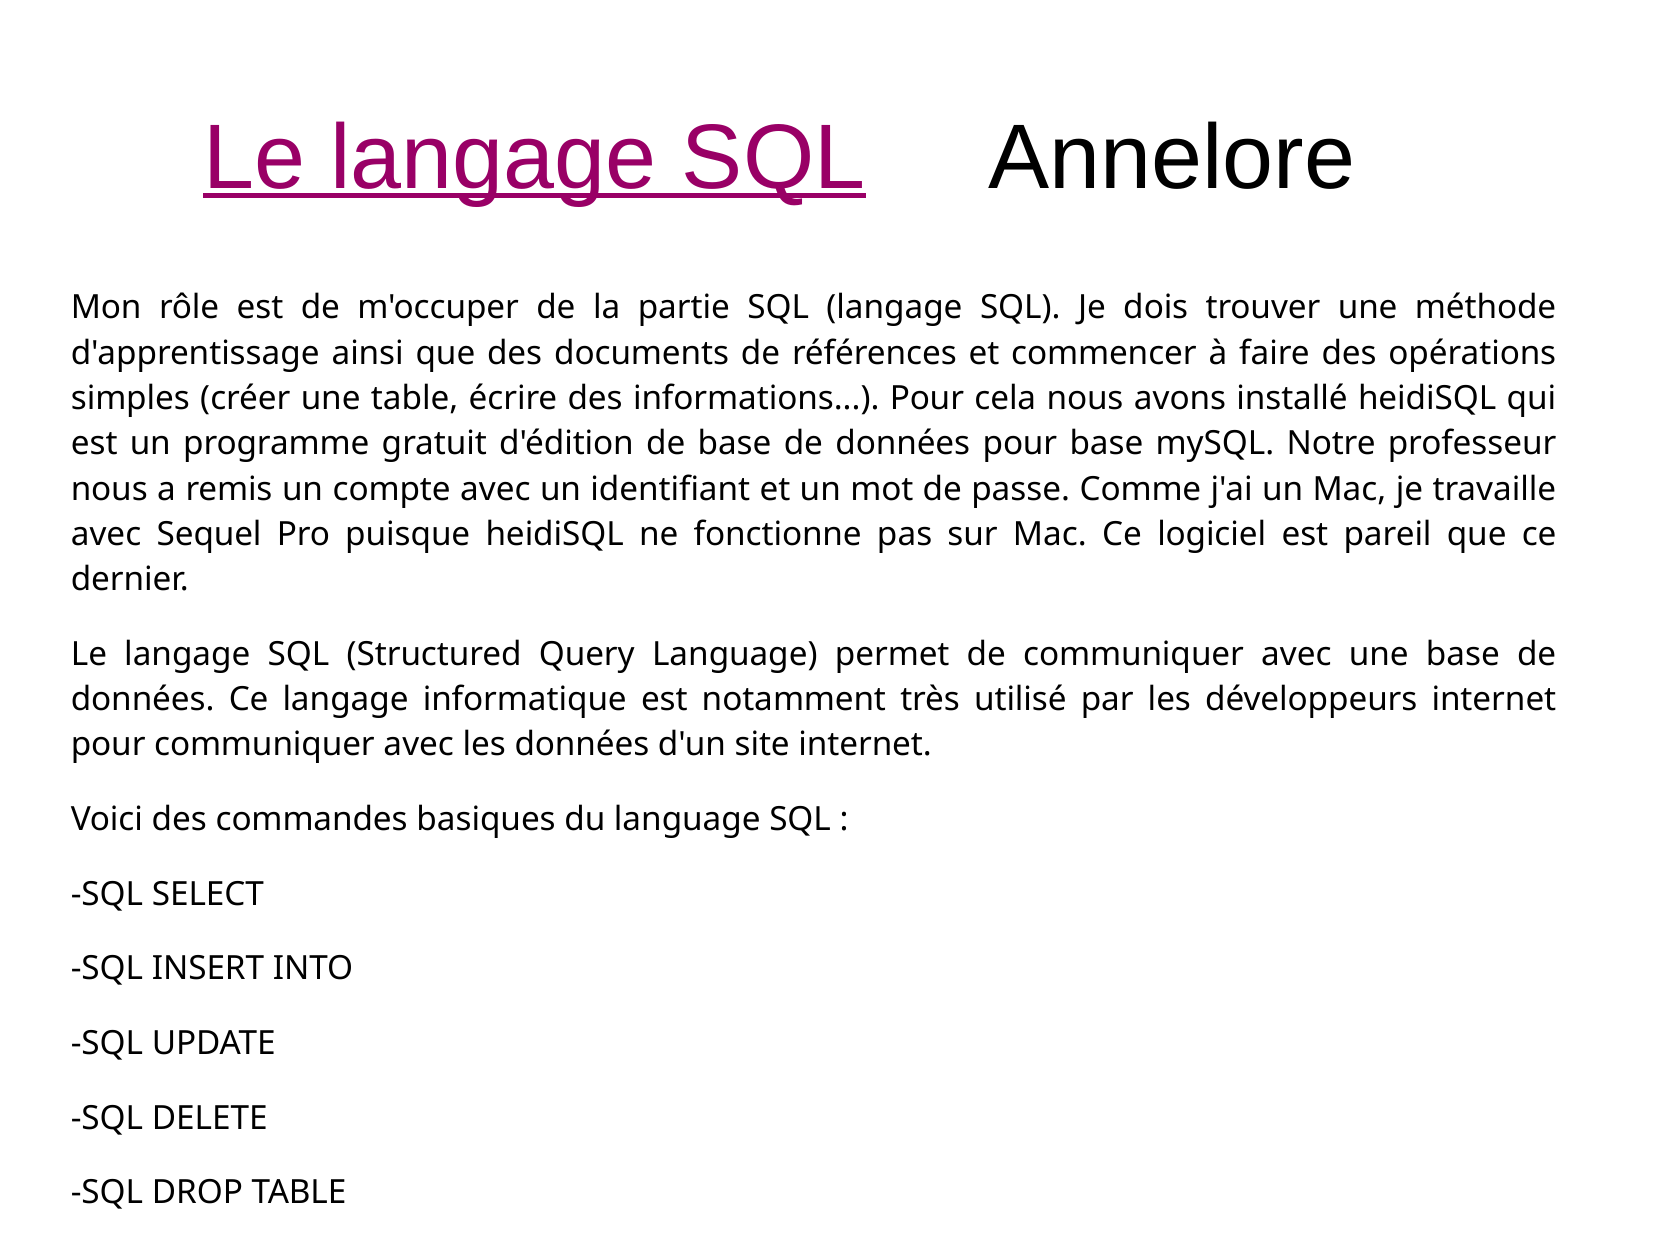

# Le langage SQL Annelore
Mon rôle est de m'occuper de la partie SQL (langage SQL). Je dois trouver une méthode d'apprentissage ainsi que des documents de références et commencer à faire des opérations simples (créer une table, écrire des informations...). Pour cela nous avons installé heidiSQL qui est un programme gratuit d'édition de base de données pour base mySQL. Notre professeur nous a remis un compte avec un identifiant et un mot de passe. Comme j'ai un Mac, je travaille avec Sequel Pro puisque heidiSQL ne fonctionne pas sur Mac. Ce logiciel est pareil que ce dernier.
Le langage SQL (Structured Query Language) permet de communiquer avec une base de données. Ce langage informatique est notamment très utilisé par les développeurs internet pour communiquer avec les données d'un site internet.
Voici des commandes basiques du language SQL :
-SQL SELECT
-SQL INSERT INTO
-SQL UPDATE
-SQL DELETE
-SQL DROP TABLE